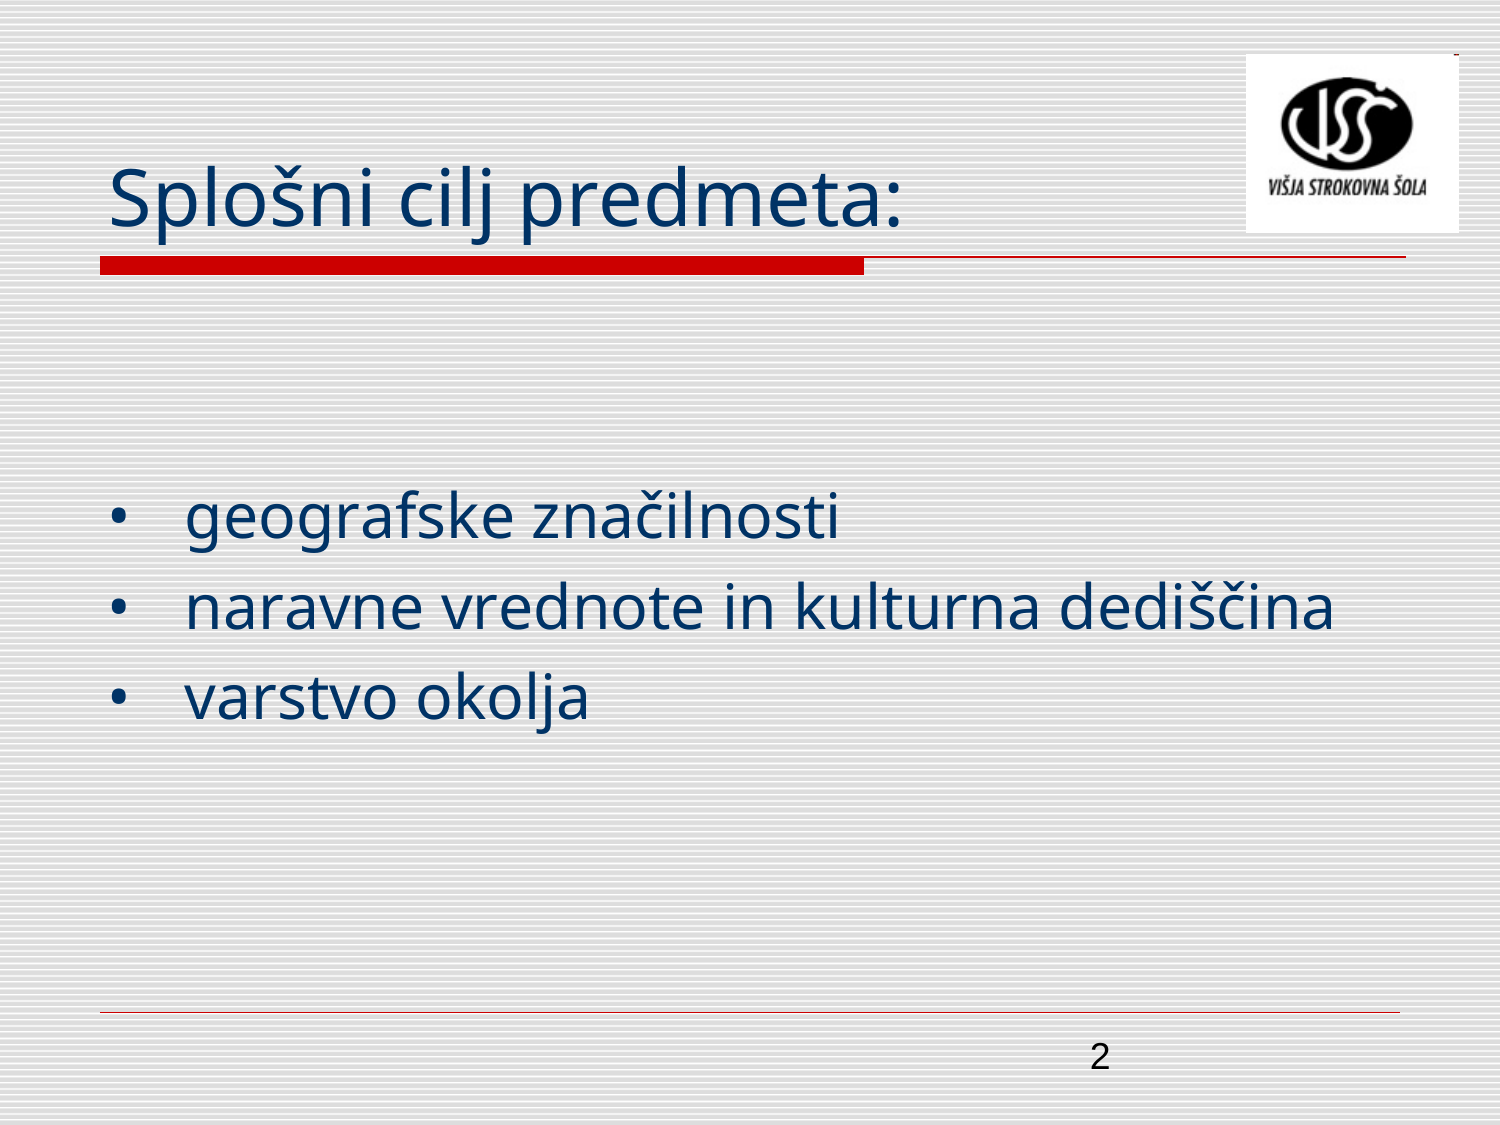

# Splošni cilj predmeta:
•	geografske značilnosti
•	naravne vrednote in kulturna dediščina
•	varstvo okolja
2